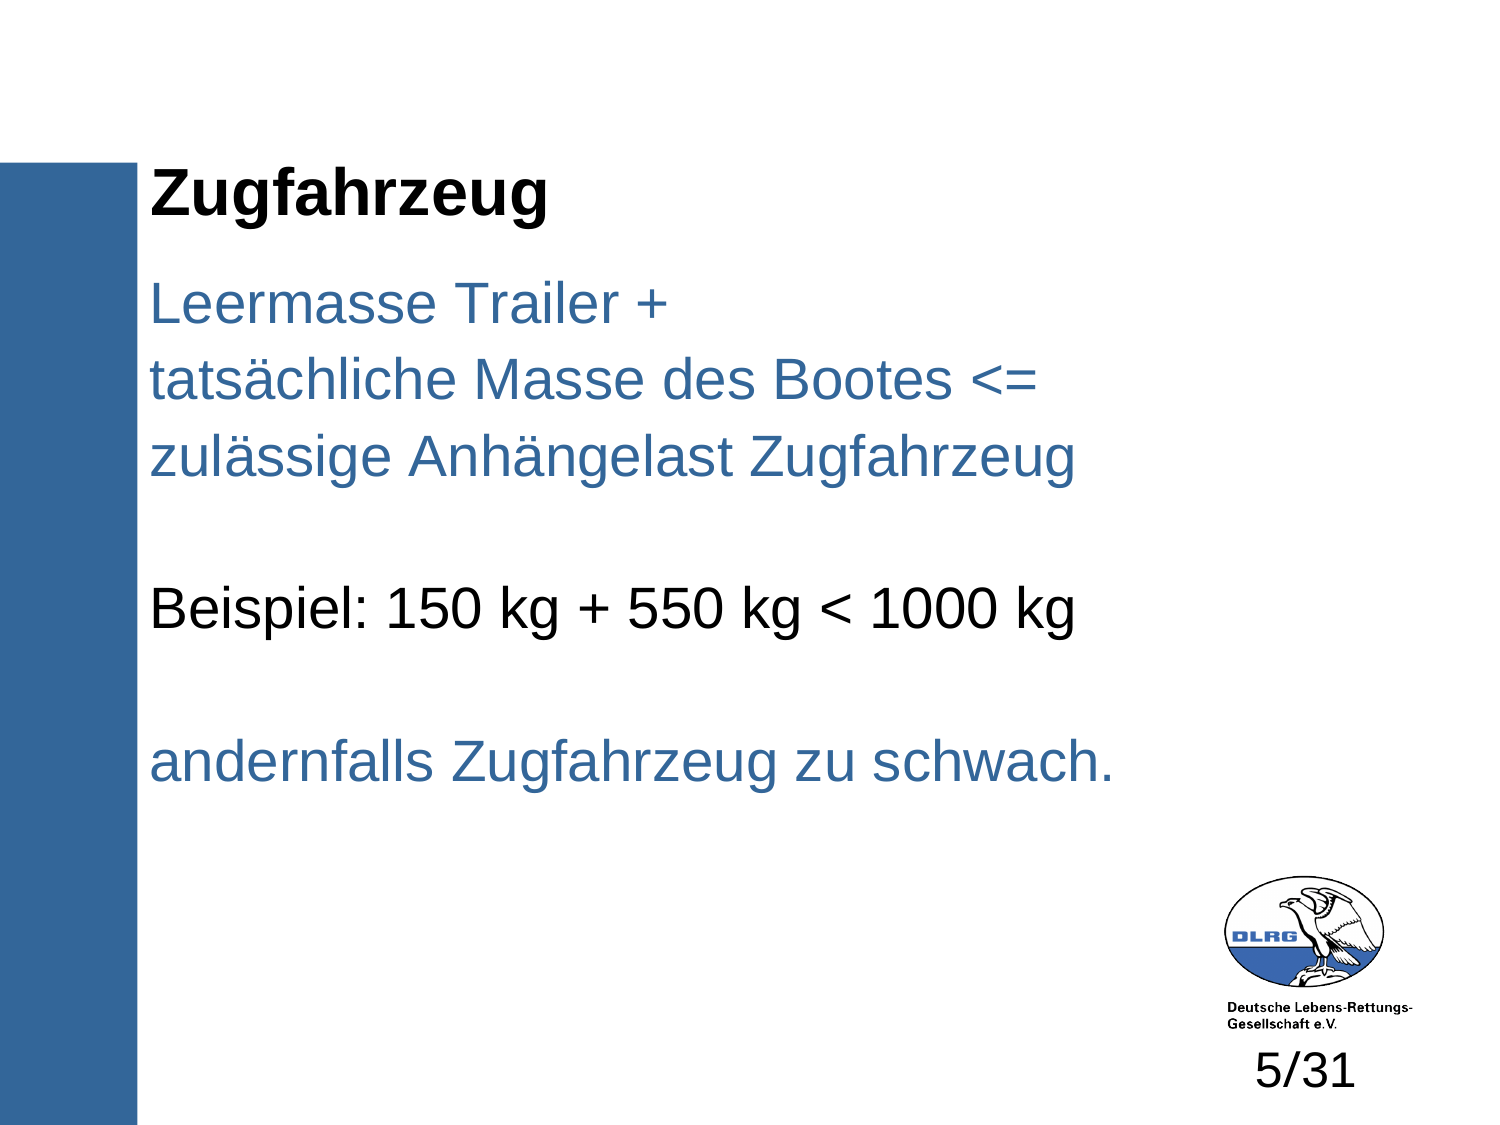

# Zugfahrzeug
Leermasse Trailer +
tatsächliche Masse des Bootes <=
zulässige Anhängelast Zugfahrzeug
Beispiel: 150 kg + 550 kg < 1000 kg
andernfalls Zugfahrzeug zu schwach.